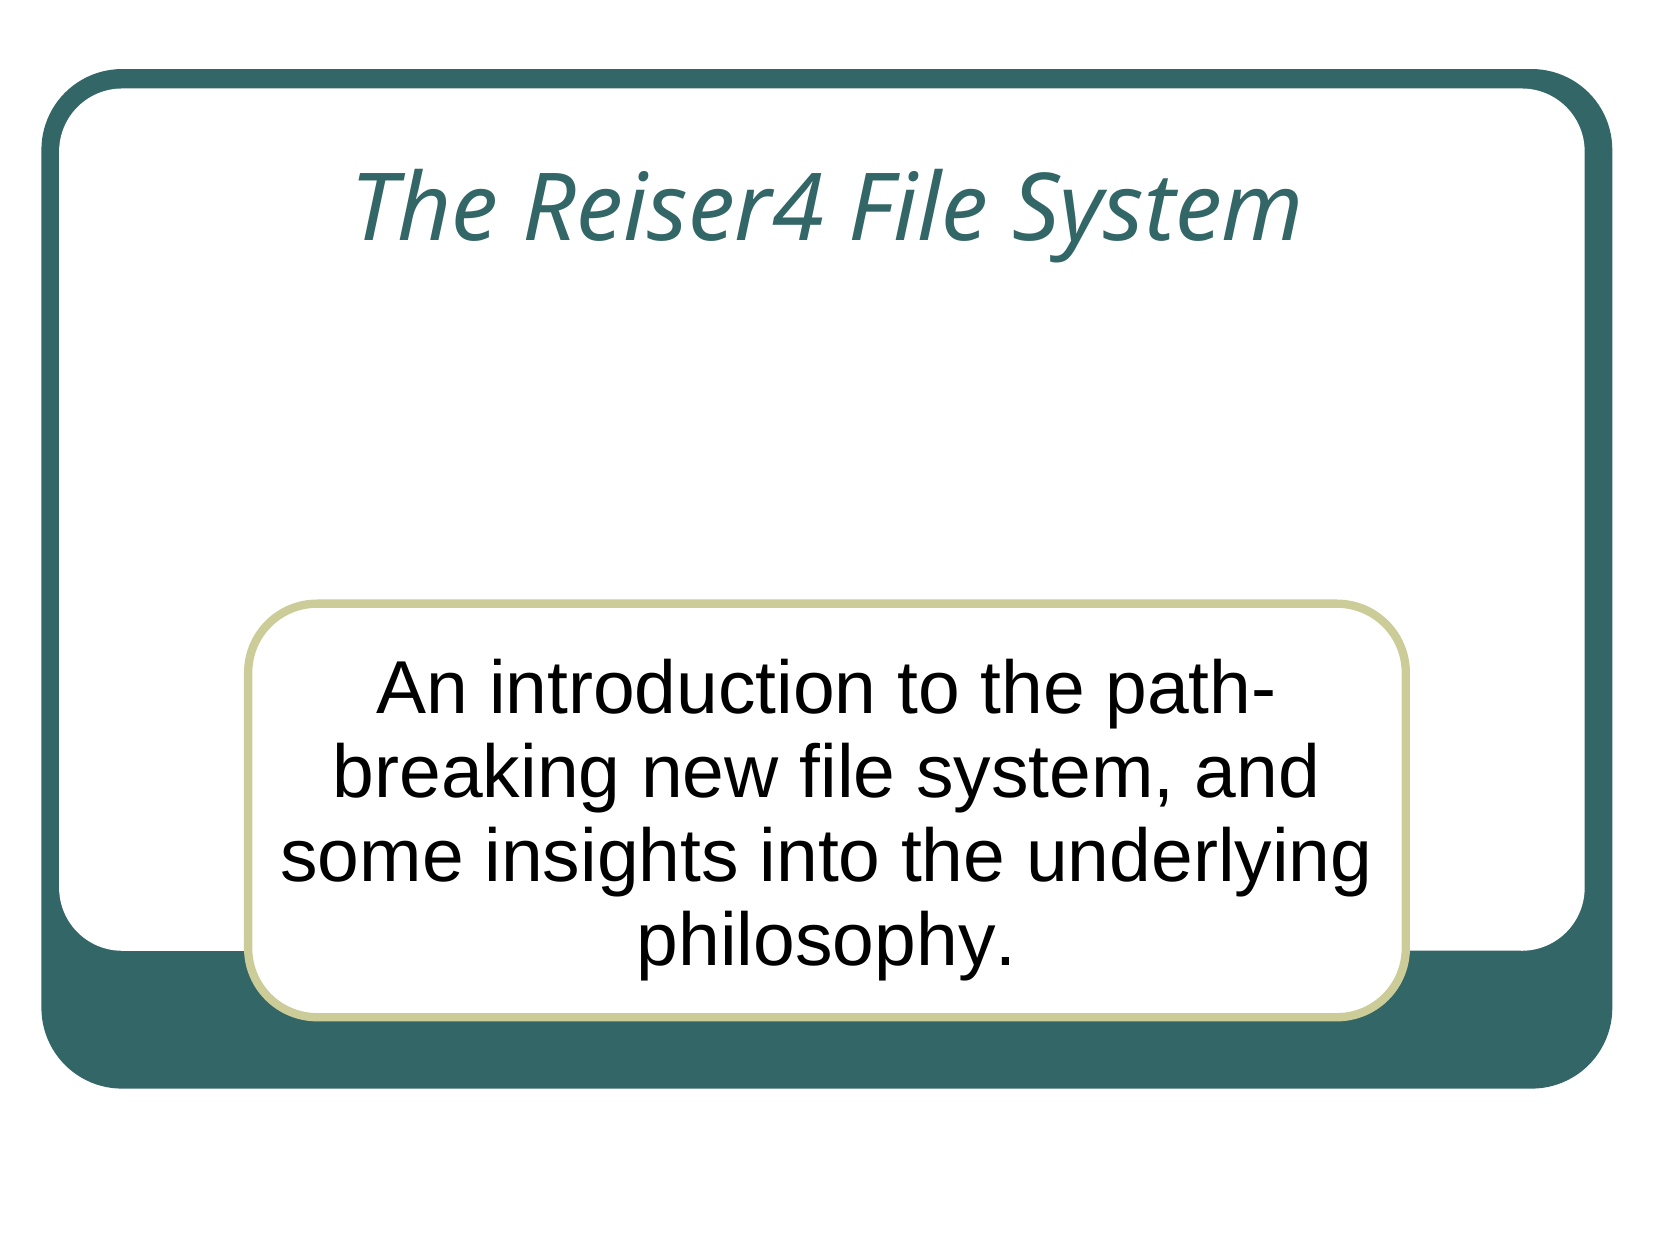

# The Reiser4 File System
An introduction to the path-breaking new file system, and some insights into the underlying philosophy.